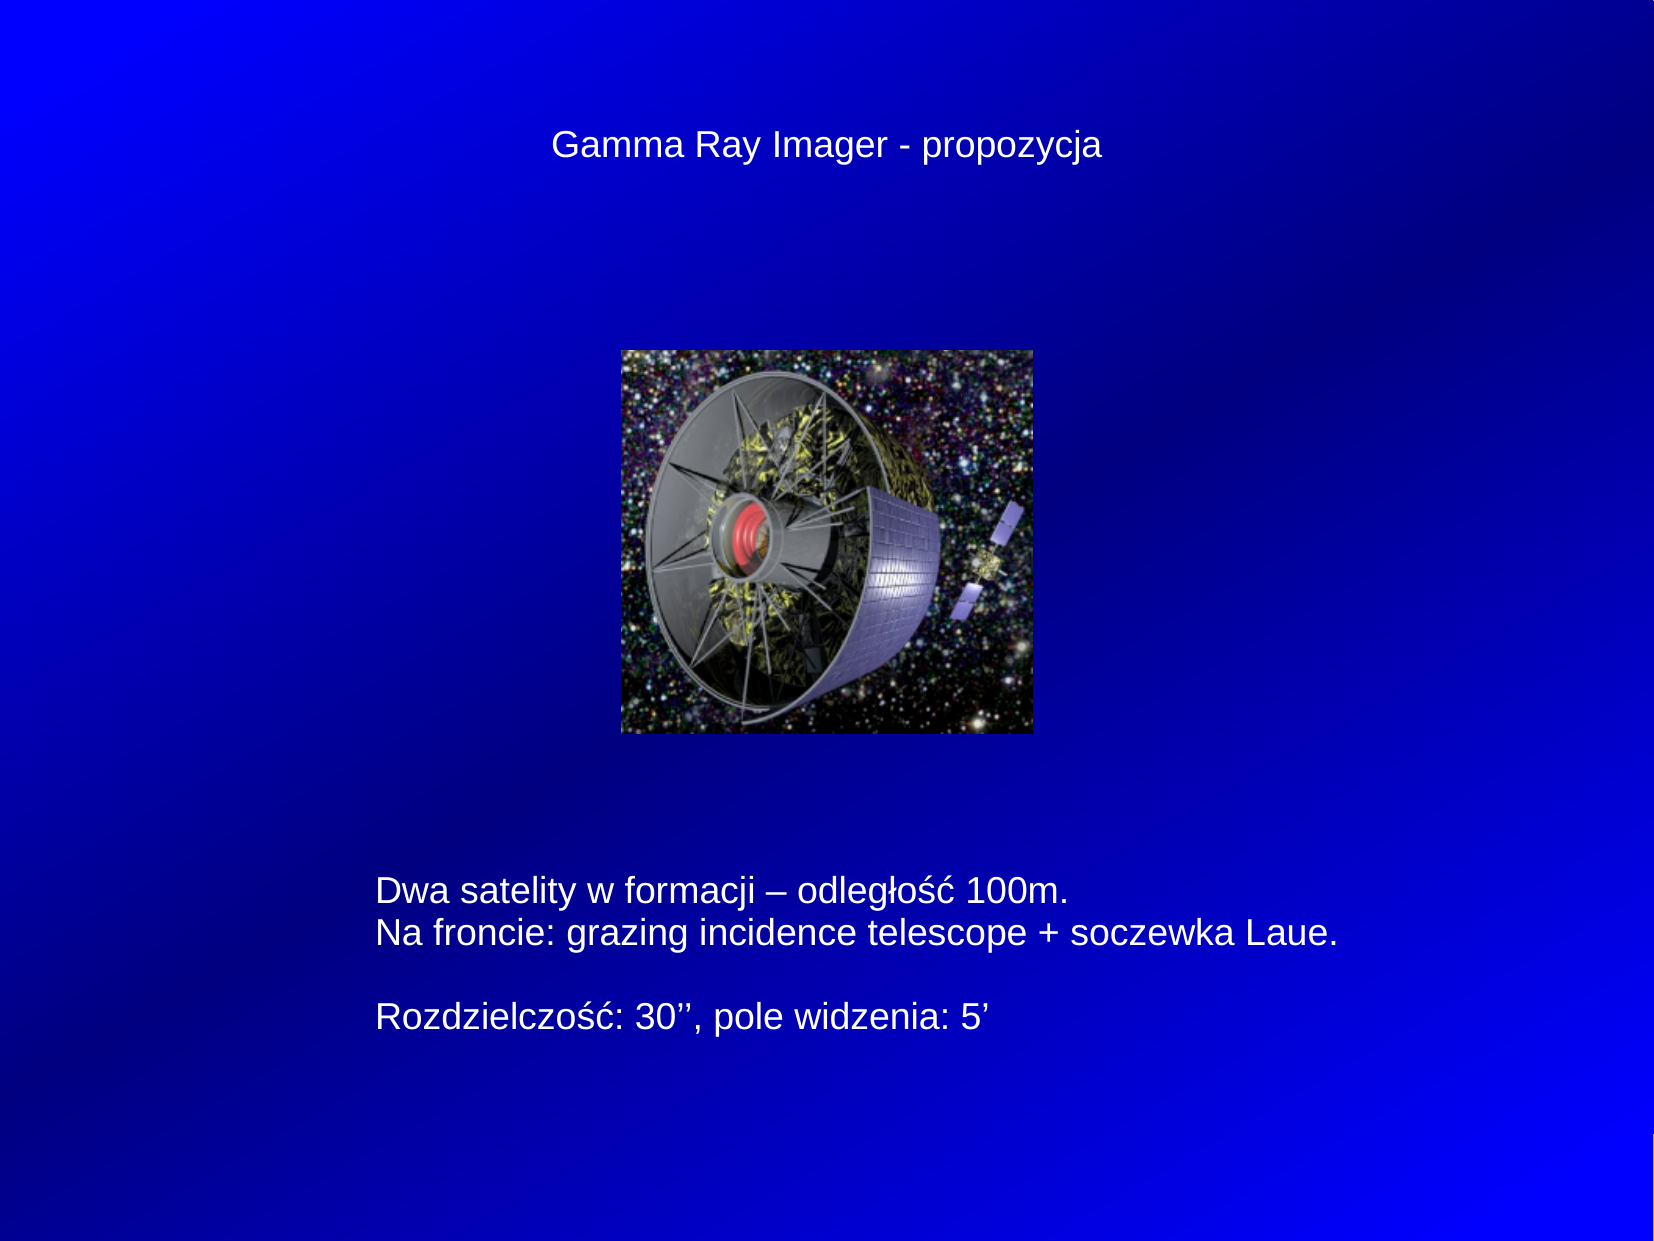

Gamma Ray Imager - propozycja
Dwa satelity w formacji – odległość 100m.
Na froncie: grazing incidence telescope + soczewka Laue.
Rozdzielczość: 30’’, pole widzenia: 5’